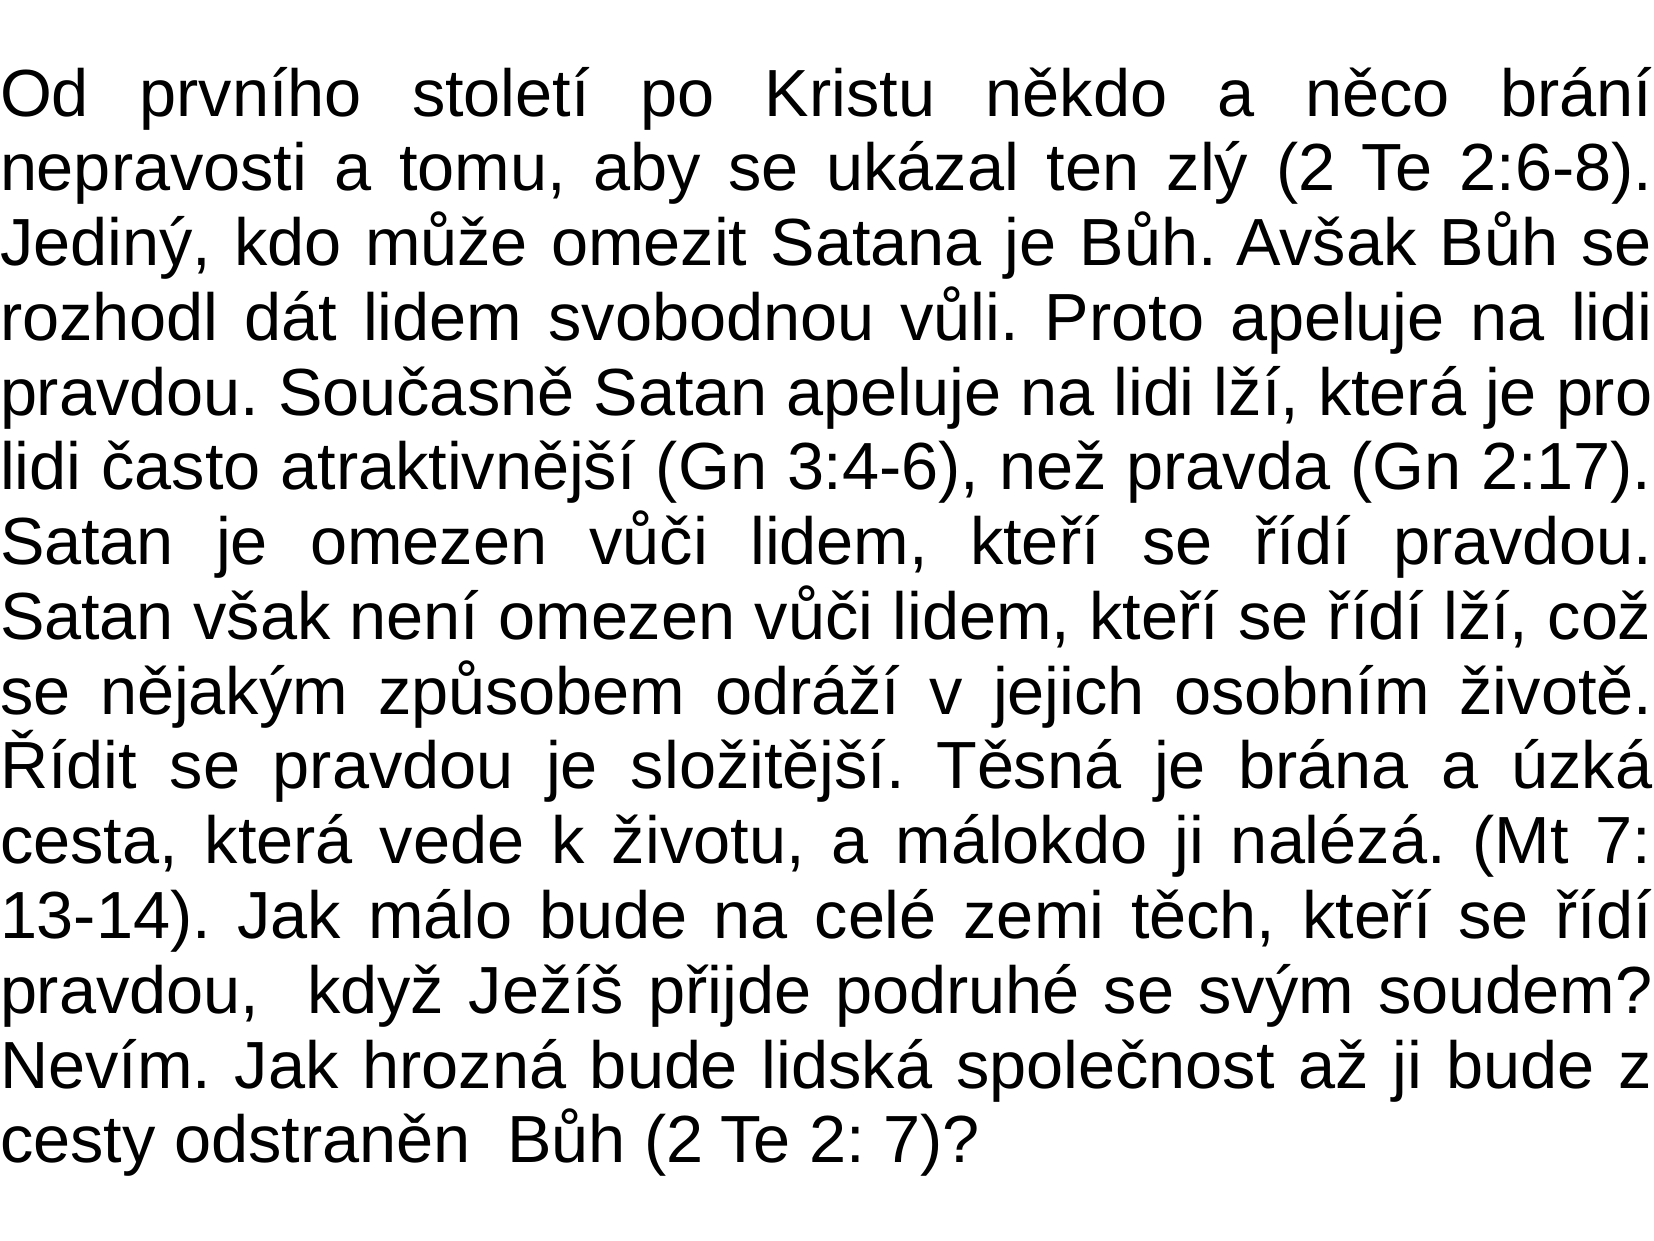

# Od prvního století po Kristu někdo a něco brání nepravosti a tomu, aby se ukázal ten zlý (2 Te 2:6-8). Jediný, kdo může omezit Satana je Bůh. Avšak Bůh se rozhodl dát lidem svobodnou vůli. Proto apeluje na lidi pravdou. Současně Satan apeluje na lidi lží, která je pro lidi často atraktivnější (Gn 3:4-6), než pravda (Gn 2:17). Satan je omezen vůči lidem, kteří se řídí pravdou. Satan však není omezen vůči lidem, kteří se řídí lží, což se nějakým způsobem odráží v jejich osobním životě. Řídit se pravdou je složitější. Těsná je brána a úzká cesta, která vede k životu, a málokdo ji nalézá. (Mt 7: 13-14). Jak málo bude na celé zemi těch, kteří se řídí pravdou, když Ježíš přijde podruhé se svým soudem? Nevím. Jak hrozná bude lidská společnost až ji bude z cesty odstraněn Bůh (2 Te 2: 7)?